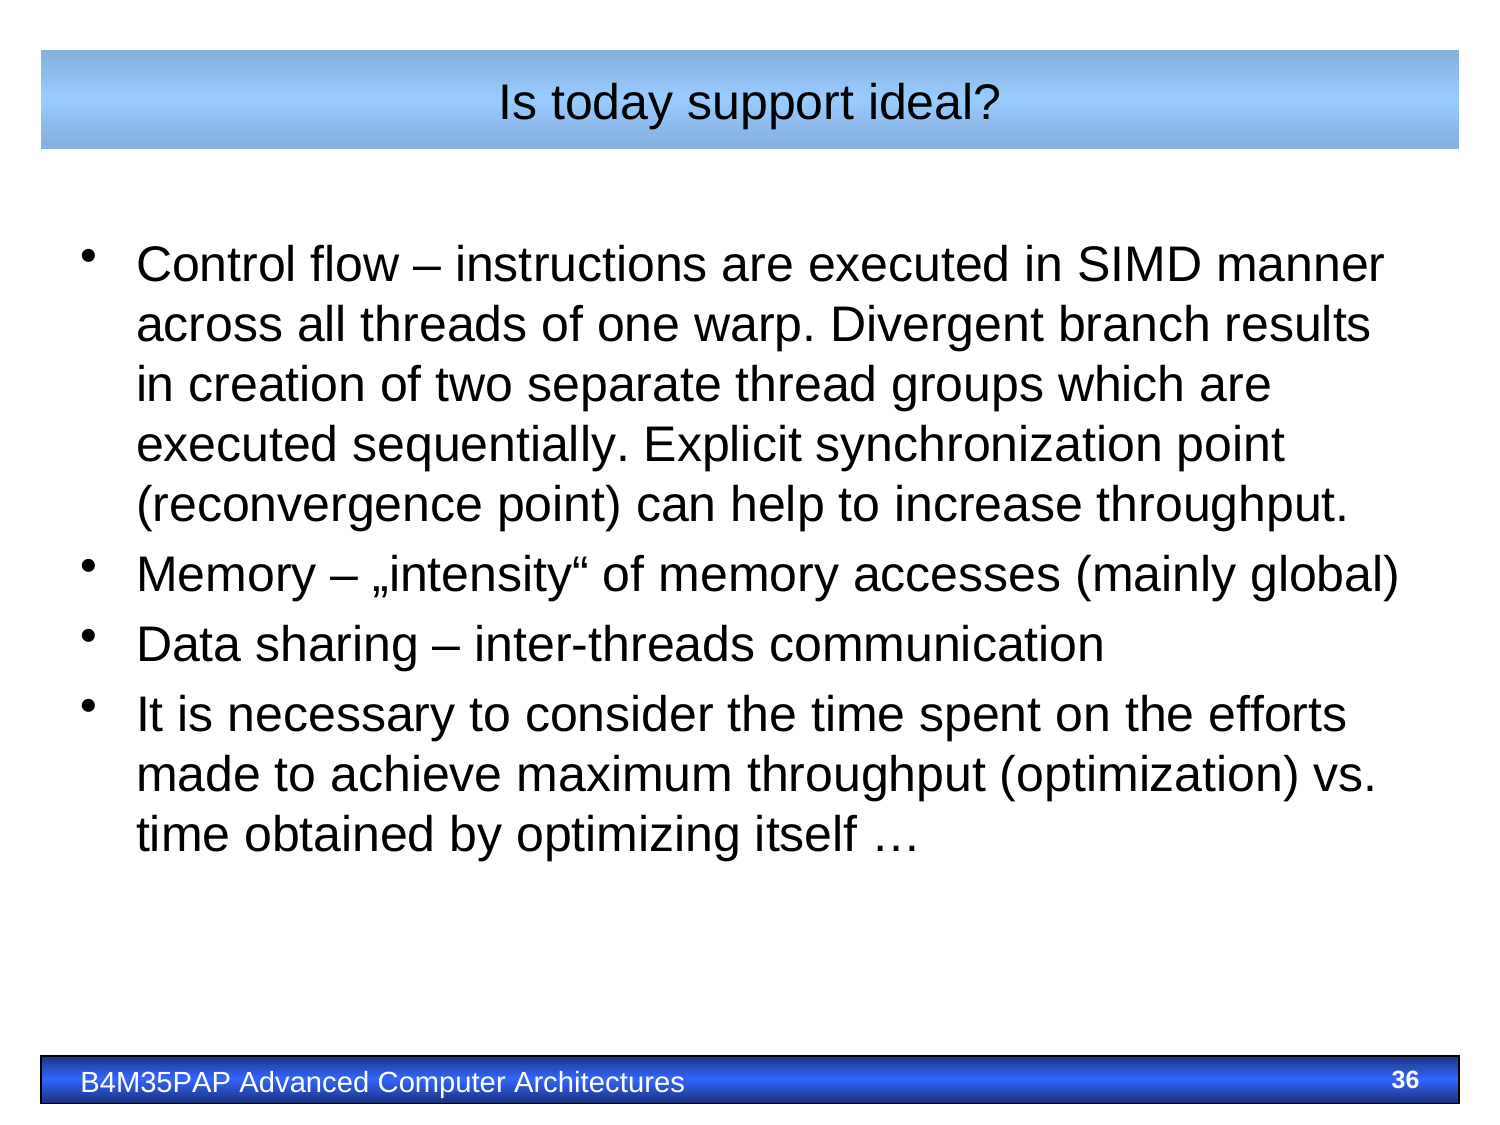

# Is today support ideal?
Control flow – instructions are executed in SIMD manner across all threads of one warp. Divergent branch results in creation of two separate thread groups which are executed sequentially. Explicit synchronization point (reconvergence point) can help to increase throughput.
Memory – „intensity“ of memory accesses (mainly global)
Data sharing – inter-threads communication
It is necessary to consider the time spent on the efforts made to achieve maximum throughput (optimization) vs. time obtained by optimizing itself …